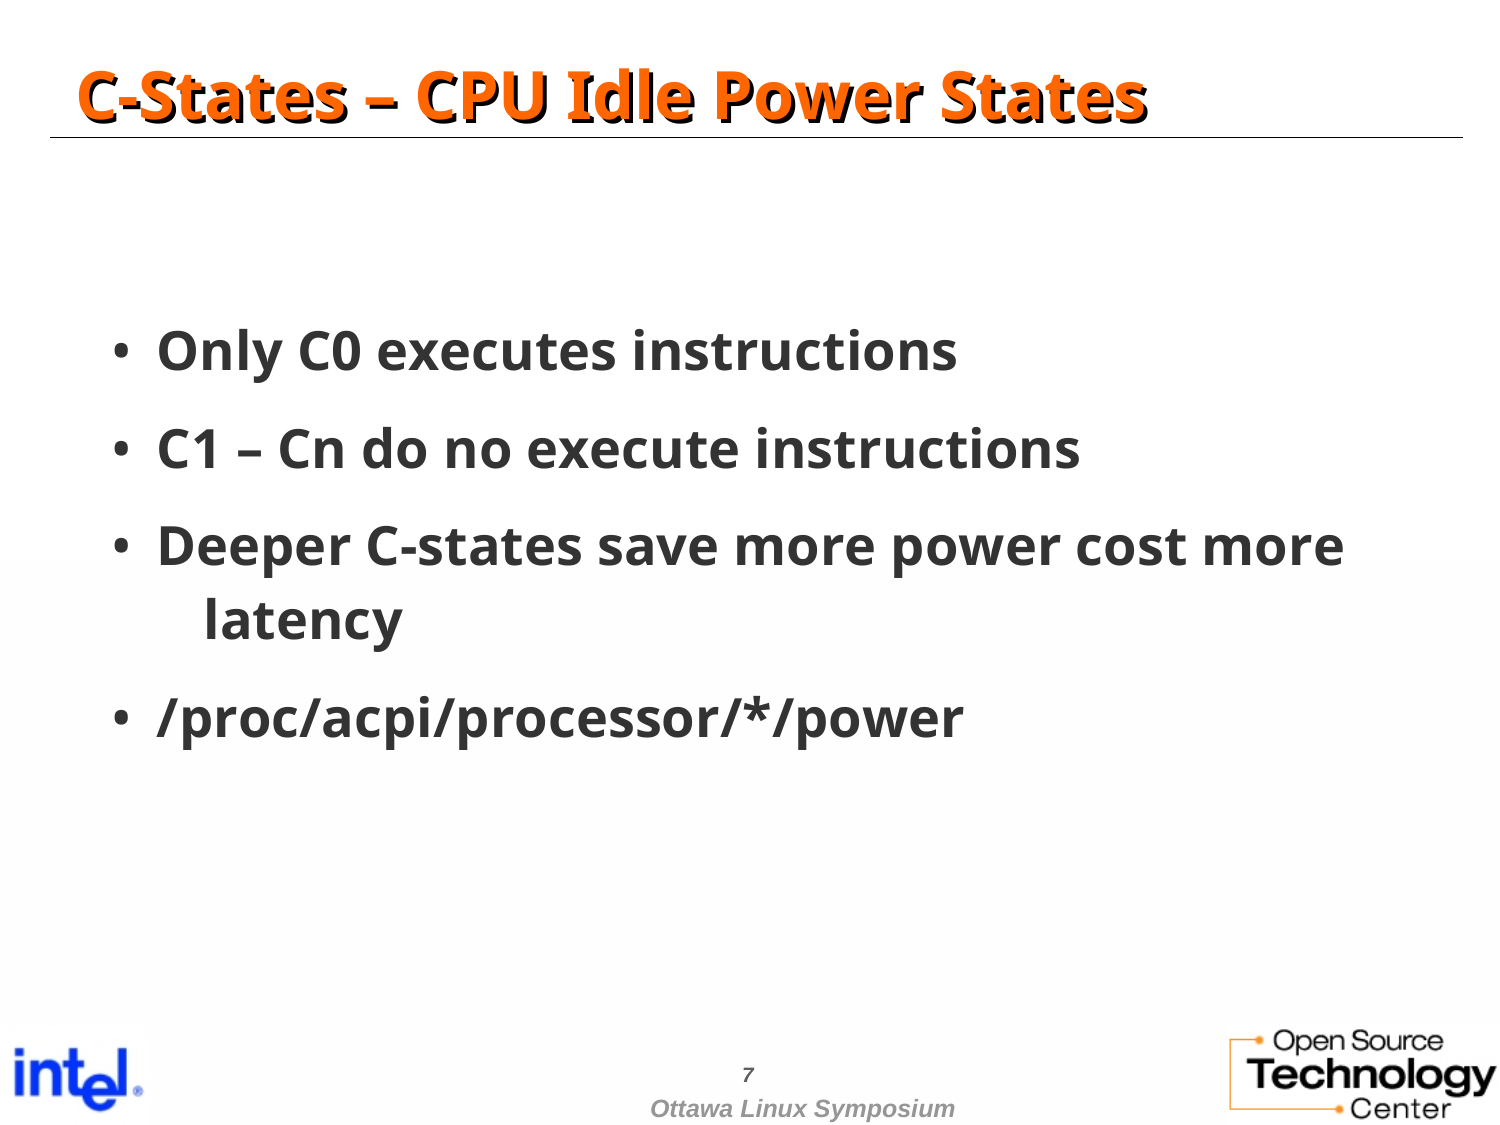

# C-States – CPU Idle Power States
Only C0 executes instructions
C1 – Cn do no execute instructions
Deeper C-states save more power cost more latency
/proc/acpi/processor/*/power